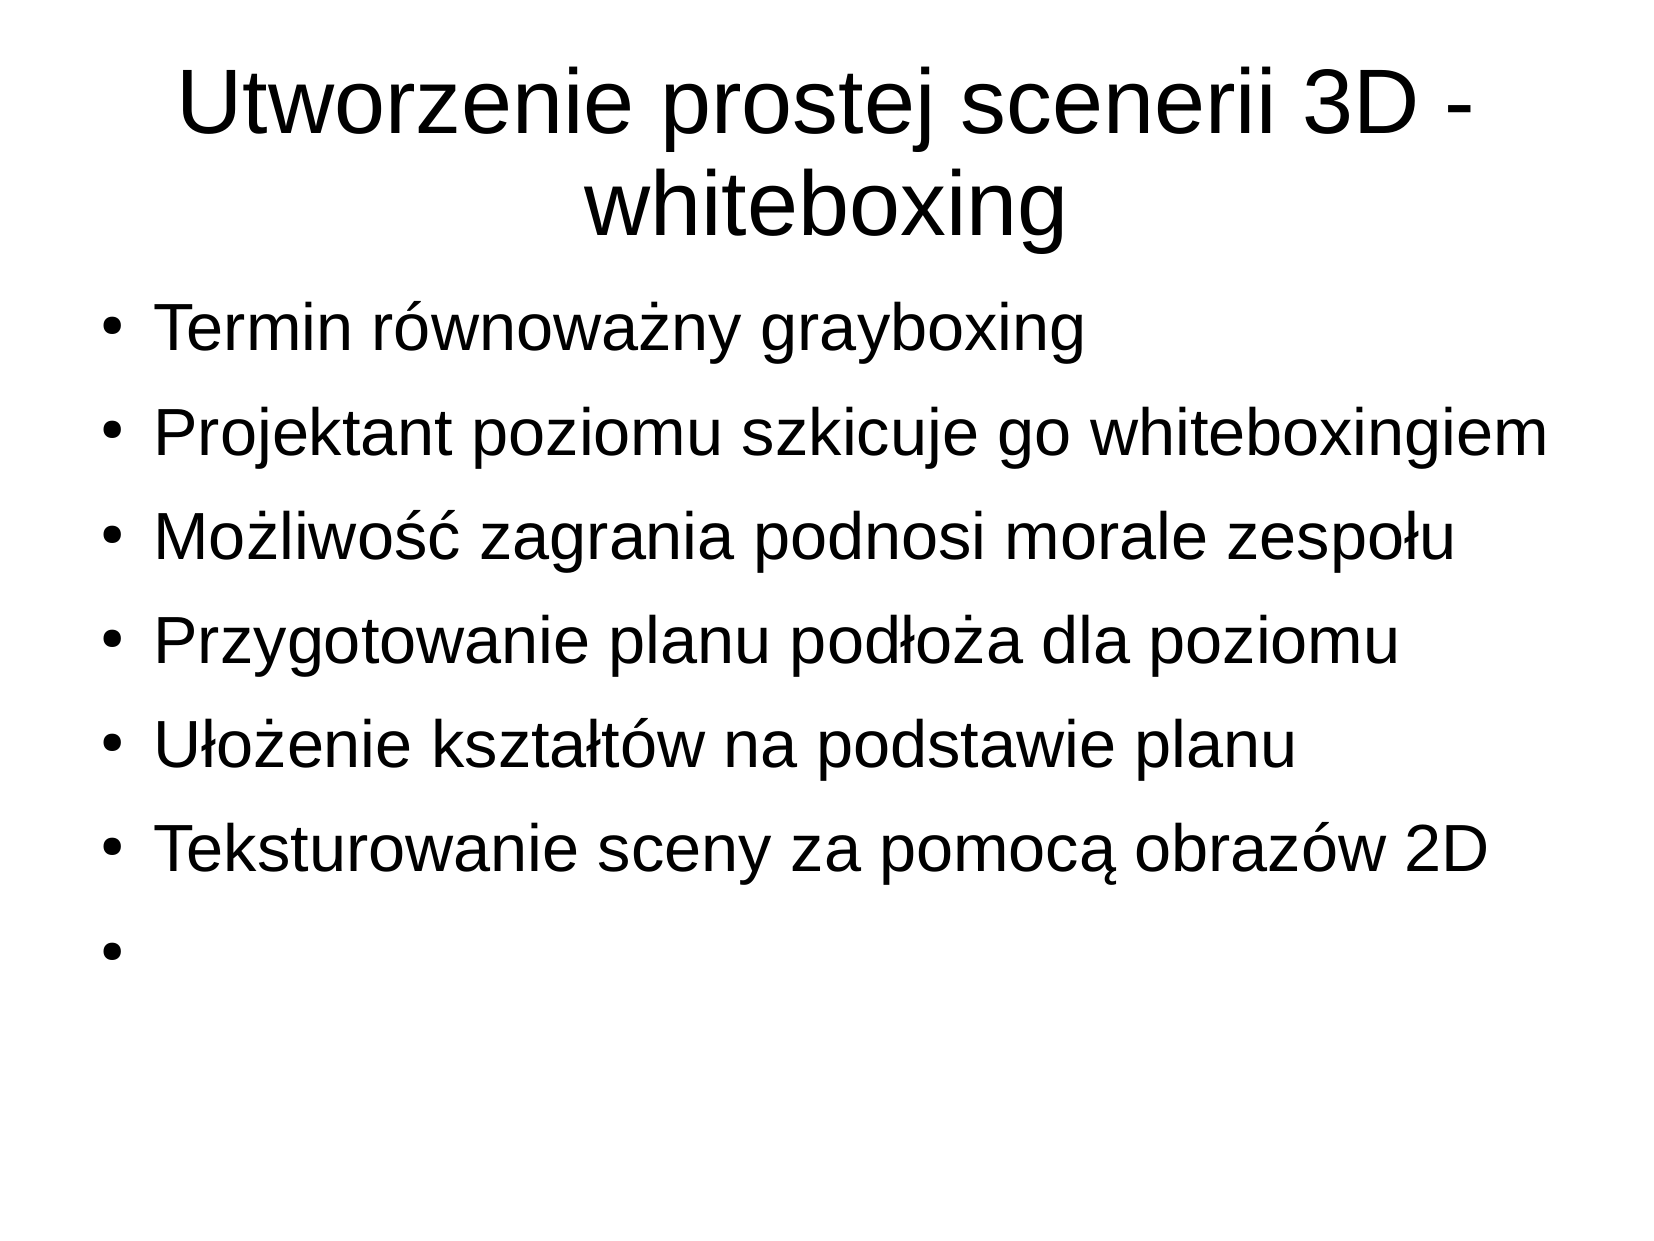

# Utworzenie prostej scenerii 3D - whiteboxing
Termin równoważny grayboxing
Projektant poziomu szkicuje go whiteboxingiem
Możliwość zagrania podnosi morale zespołu
Przygotowanie planu podłoża dla poziomu
Ułożenie kształtów na podstawie planu
Teksturowanie sceny za pomocą obrazów 2D